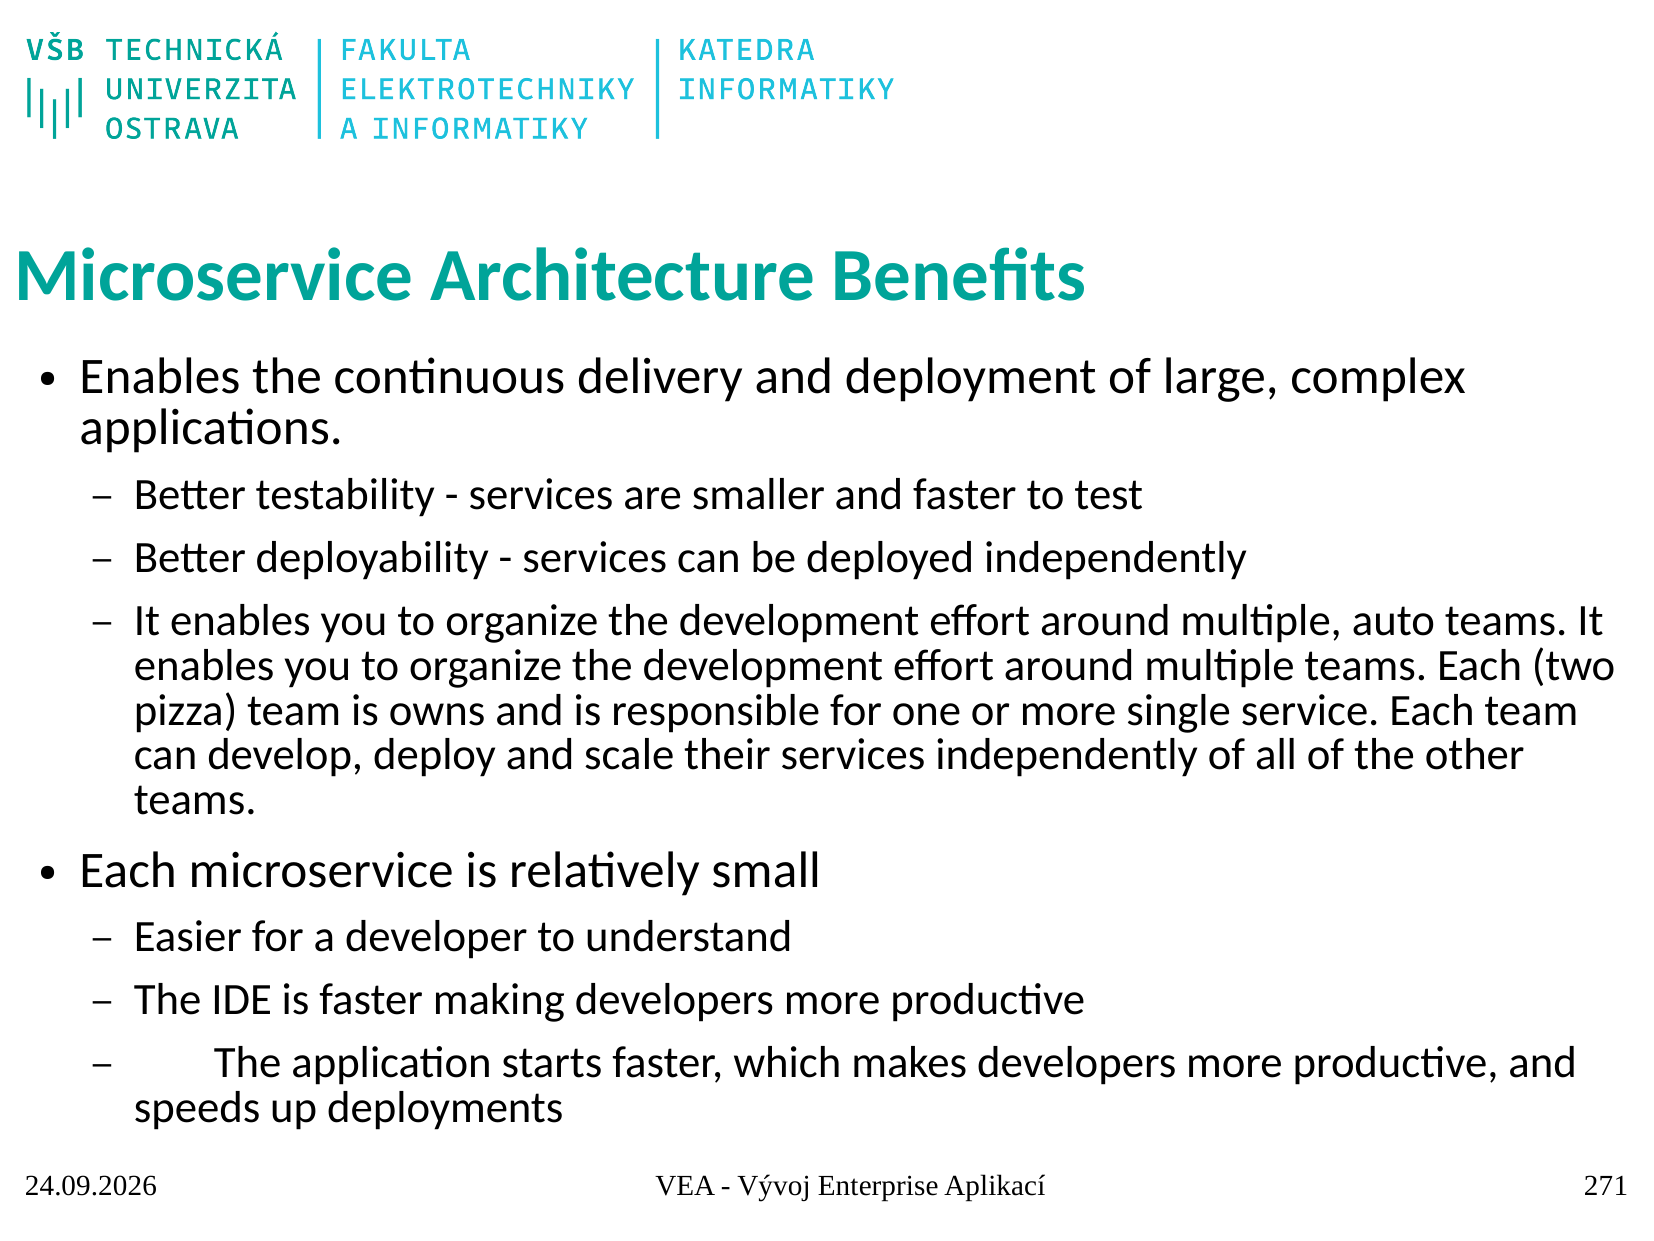

# Microservice Architecture Benefits
Enables the continuous delivery and deployment of large, complex applications.
Better testability - services are smaller and faster to test
Better deployability - services can be deployed independently
It enables you to organize the development effort around multiple, auto teams. It enables you to organize the development effort around multiple teams. Each (two pizza) team is owns and is responsible for one or more single service. Each team can develop, deploy and scale their services independently of all of the other teams.
Each microservice is relatively small
Easier for a developer to understand
The IDE is faster making developers more productive
 The application starts faster, which makes developers more productive, and speeds up deployments
VEA - Vývoj Enterprise Aplikací
271